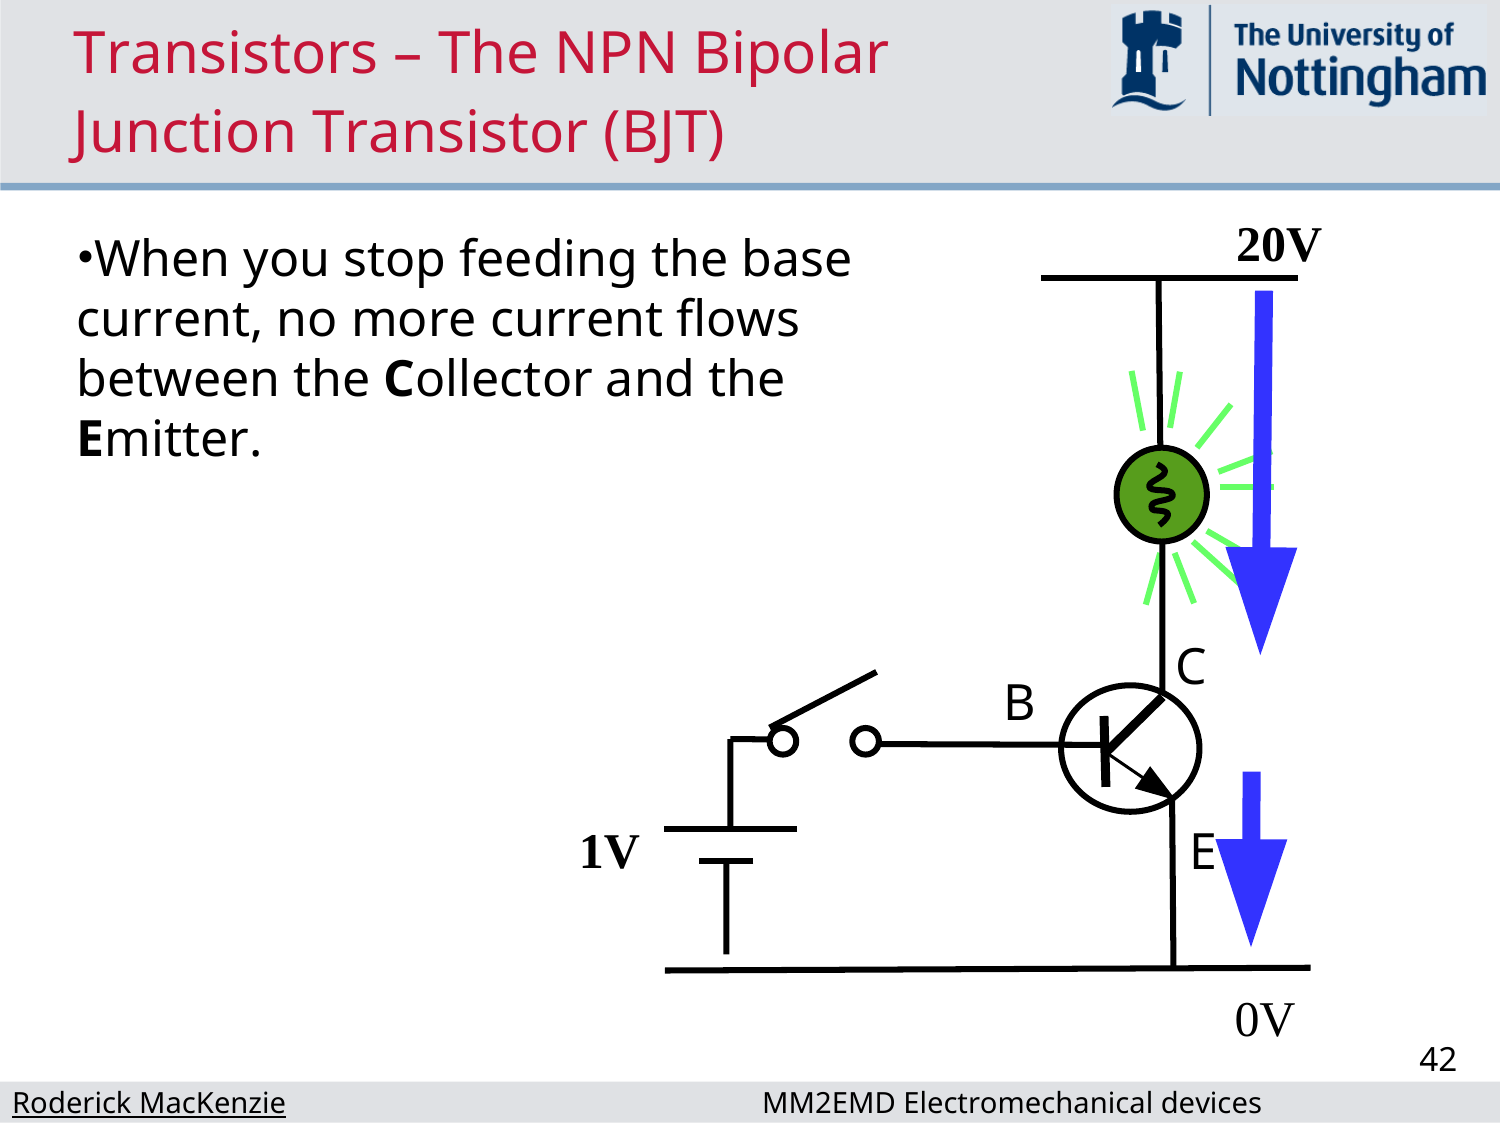

# Transistors – The NPN Bipolar Junction Transistor (BJT)
20V
When you stop feeding the base current, no more current flows between the Collector and the Emitter.
C
B
1V
E
0V